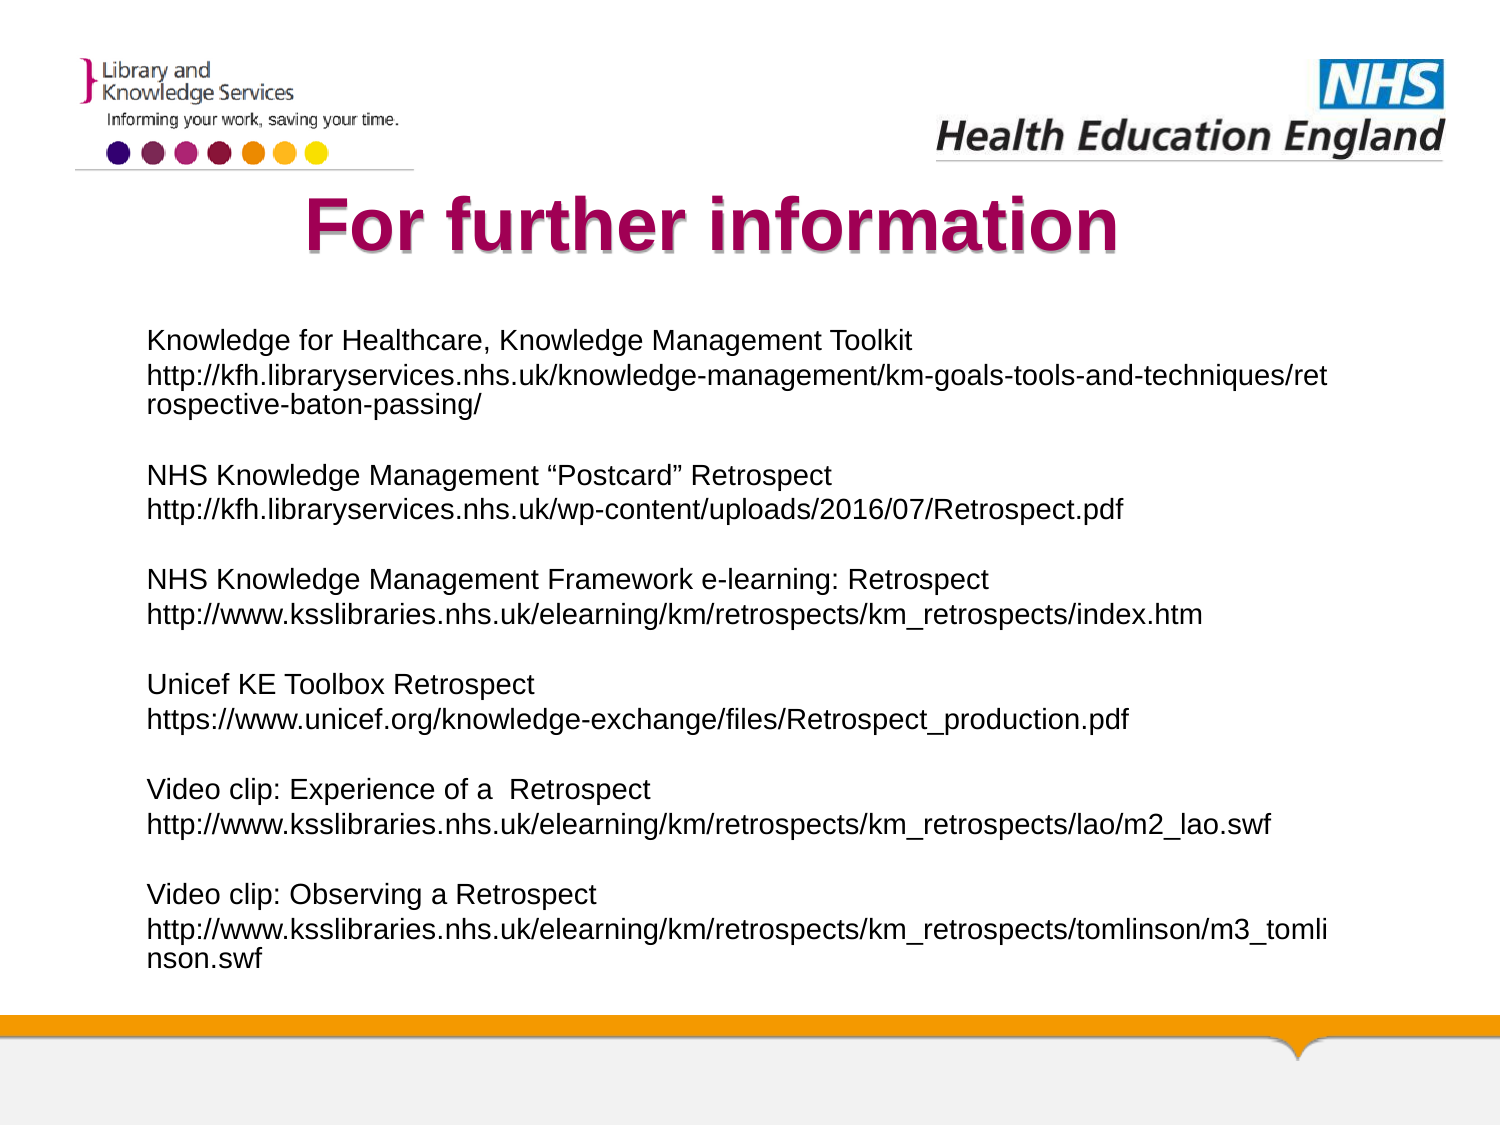

# For further information
Knowledge for Healthcare, Knowledge Management Toolkit
http://kfh.libraryservices.nhs.uk/knowledge-management/km-goals-tools-and-techniques/retrospective-baton-passing/
NHS Knowledge Management “Postcard” Retrospect
http://kfh.libraryservices.nhs.uk/wp-content/uploads/2016/07/Retrospect.pdf
NHS Knowledge Management Framework e-learning: Retrospect
http://www.ksslibraries.nhs.uk/elearning/km/retrospects/km_retrospects/index.htm
Unicef KE Toolbox Retrospect
https://www.unicef.org/knowledge-exchange/files/Retrospect_production.pdf
Video clip: Experience of a Retrospect http://www.ksslibraries.nhs.uk/elearning/km/retrospects/km_retrospects/lao/m2_lao.swf
Video clip: Observing a Retrospect http://www.ksslibraries.nhs.uk/elearning/km/retrospects/km_retrospects/tomlinson/m3_tomlinson.swf